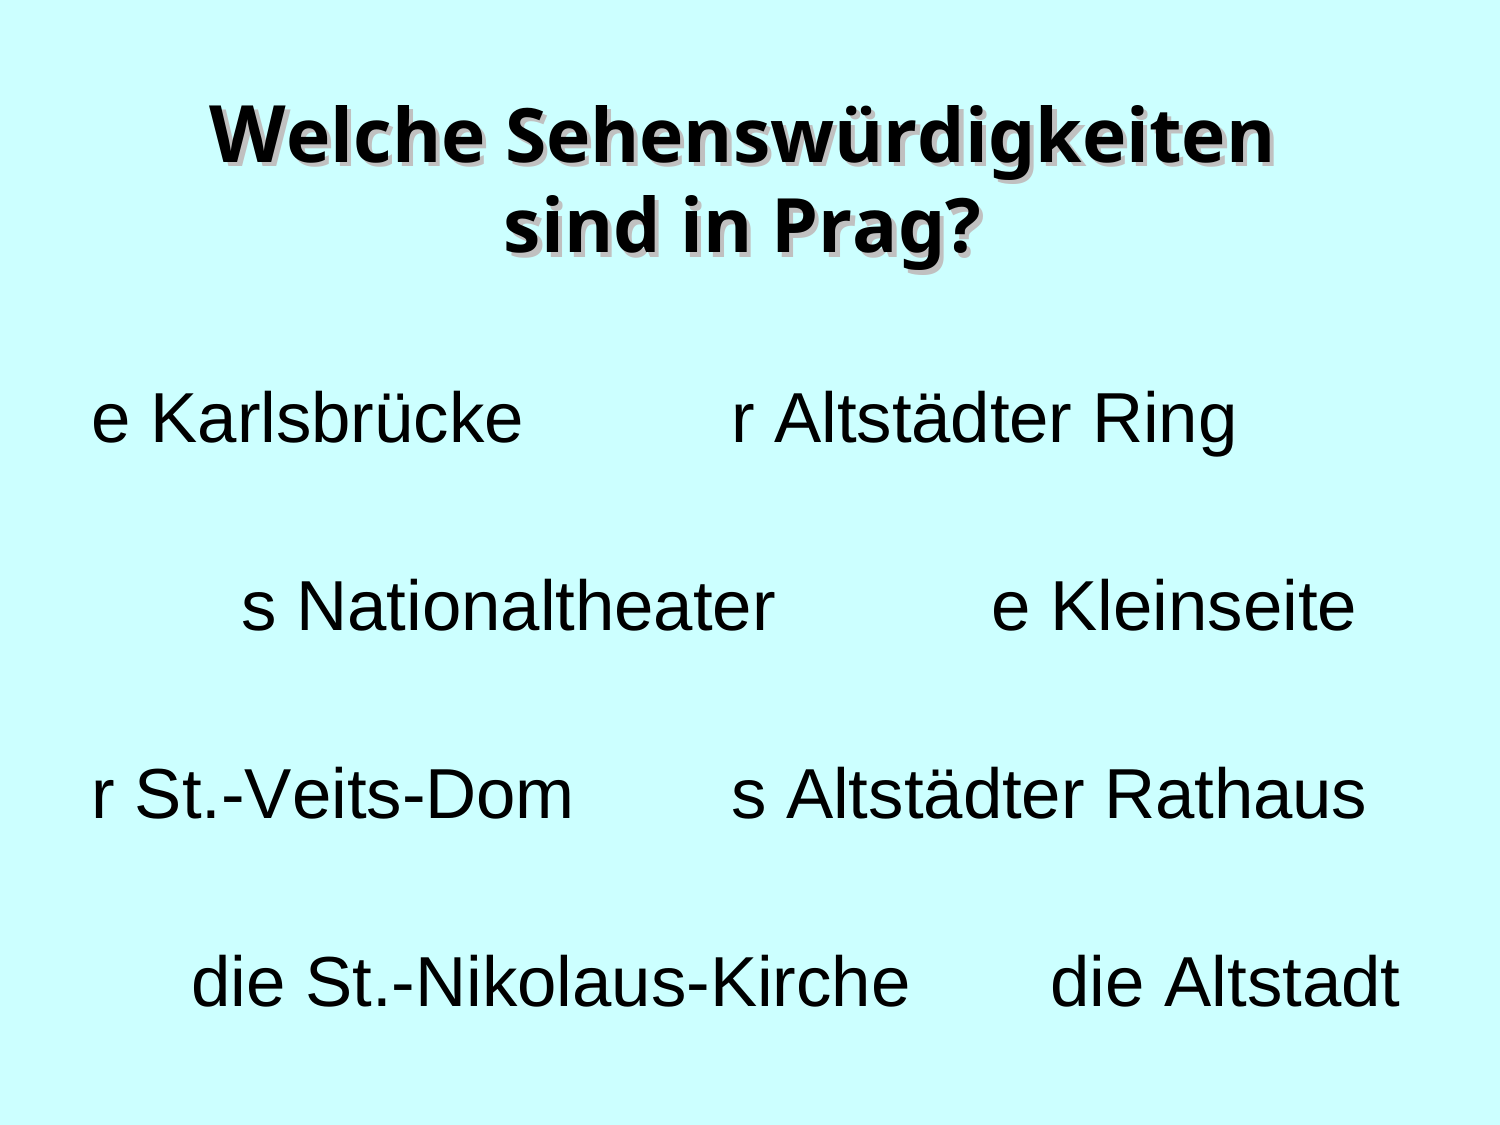

# Welche Sehenswürdigkeiten sind in Prag?
e Karlsbrücke		 r Altstädter Ring
	 	s Nationaltheater		e Kleinseite
r St.-Veits-Dom	 s Altstädter Rathaus
	die St.-Nikolaus-Kirche 	 die Altstadt